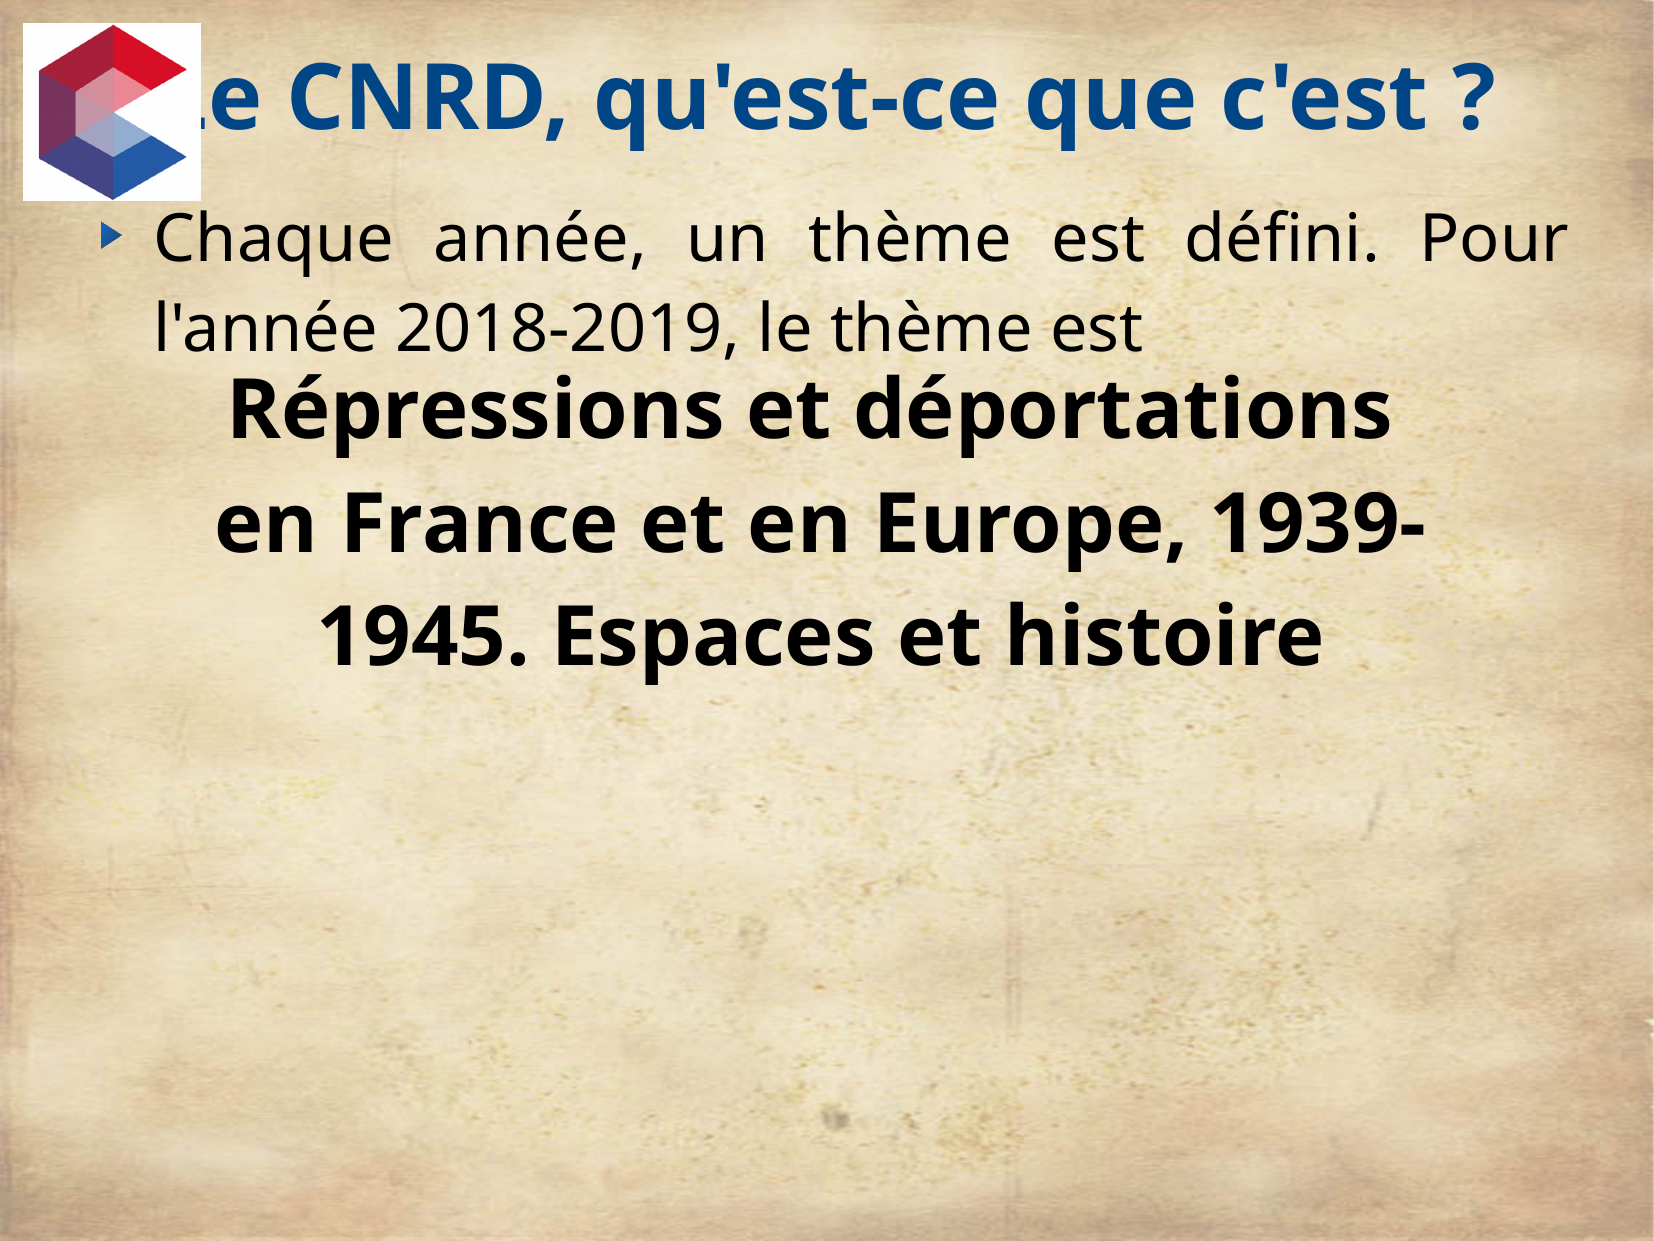

# Le CNRD, qu'est-ce que c'est ?
Chaque année, un thème est défini. Pour l'année 2018-2019, le thème est
Répressions et déportations
en France et en Europe, 1939-1945. Espaces et histoire